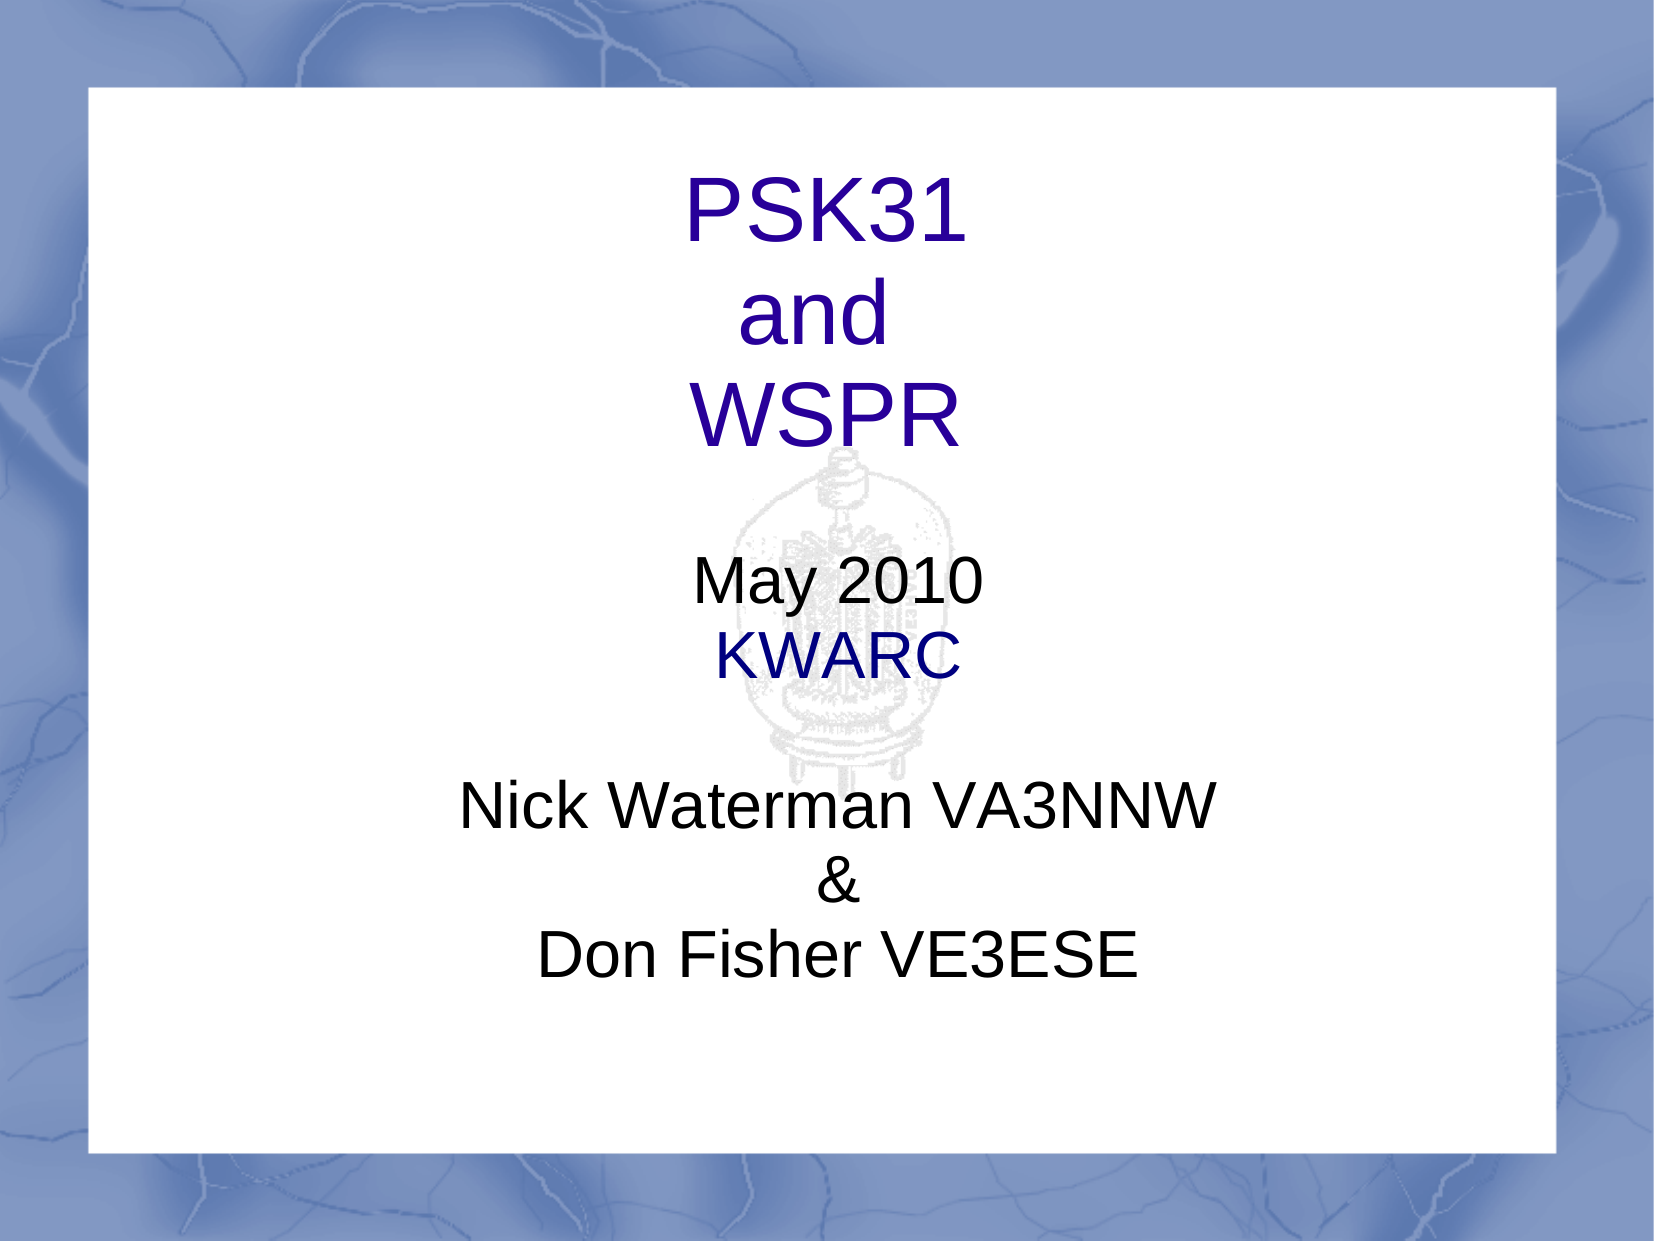

# PSK31 and WSPR
May 2010
KWARC
Nick Waterman VA3NNW
&
Don Fisher VE3ESE